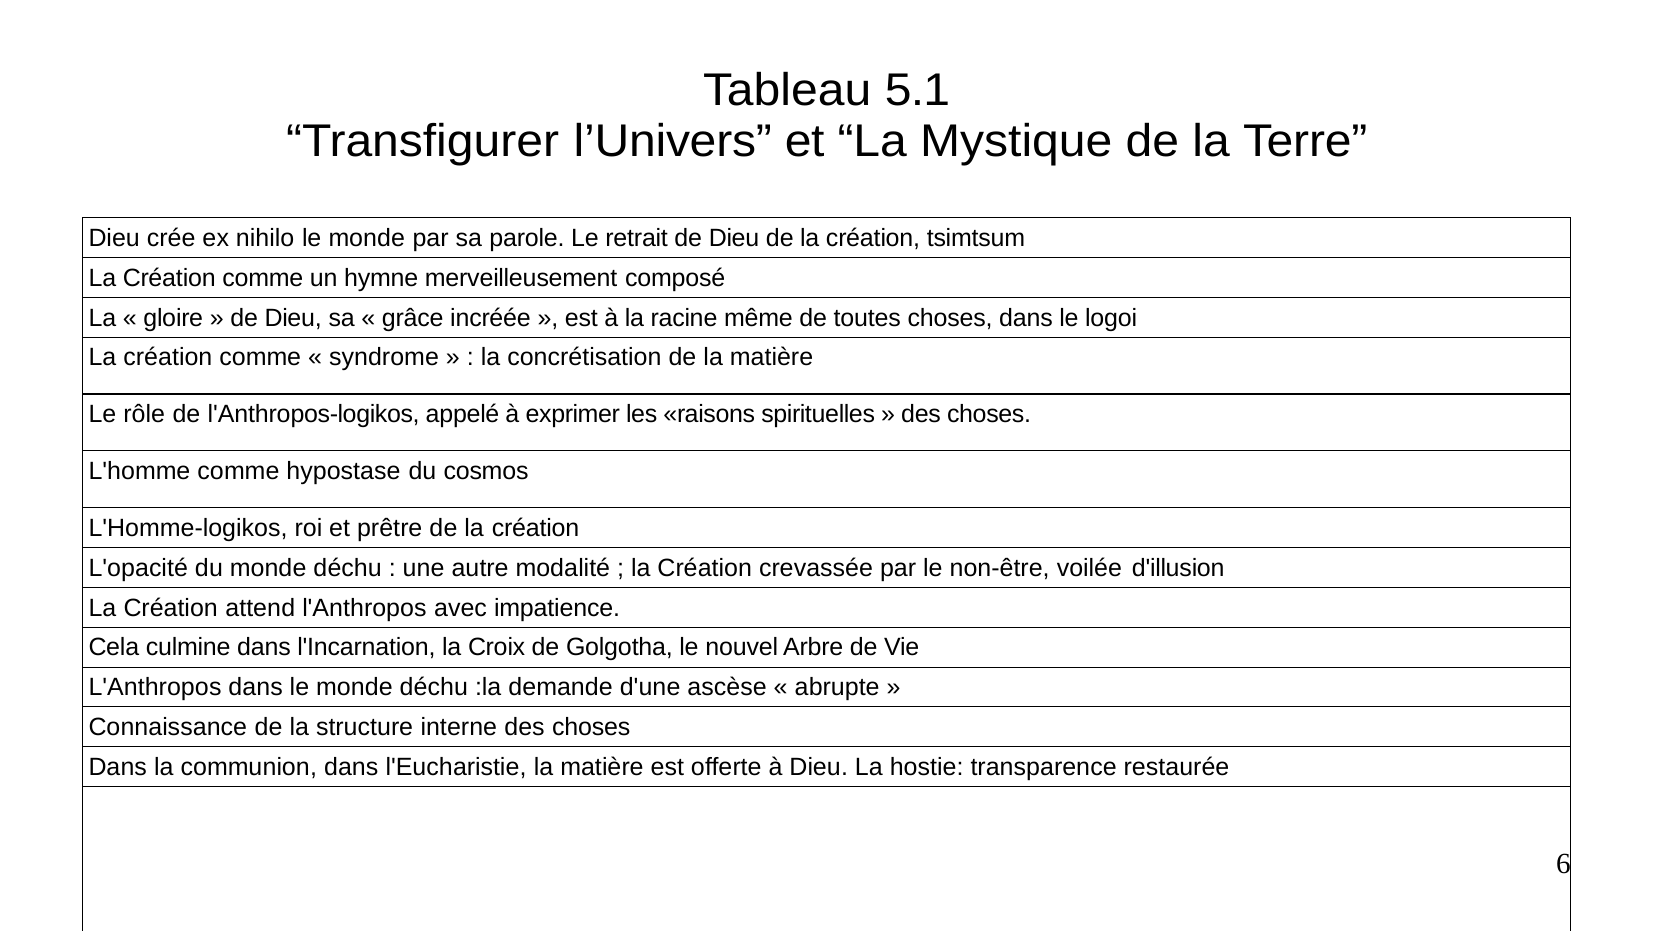

# Tableau 5.1 “Transfigurer l’Univers” et “La Mystique de la Terre”
| Dieu crée ex nihilo le monde par sa parole. Le retrait de Dieu de la création, tsimtsum |
| --- |
| La Création comme un hymne merveilleusement composé |
| La « gloire » de Dieu, sa « grâce incréée », est à la racine même de toutes choses, dans le logoi |
| La création comme « syndrome » : la concrétisation de la matière |
| Le rôle de l'Anthropos-logikos, appelé à exprimer les «raisons spirituelles » des choses. |
| L'homme comme hypostase du cosmos |
| L'Homme-logikos, roi et prêtre de la création |
| L'opacité du monde déchu : une autre modalité ; la Création crevassée par le non-être, voilée d'illusion |
| La Création attend l'Anthropos avec impatience. |
| Cela culmine dans l'Incarnation, la Croix de Golgotha, le nouvel Arbre de Vie |
| L'Anthropos dans le monde déchu :la demande d'une ascèse « abrupte » |
| Connaissance de la structure interne des choses |
| Dans la communion, dans l'Eucharistie, la matière est offerte à Dieu. La hostie: transparence restaurée |
| Le mystère de l'Incarnation du Logos contient en lui-même toute la signification de la création tangible et inanimée |
| |
| |
| |
| |
6